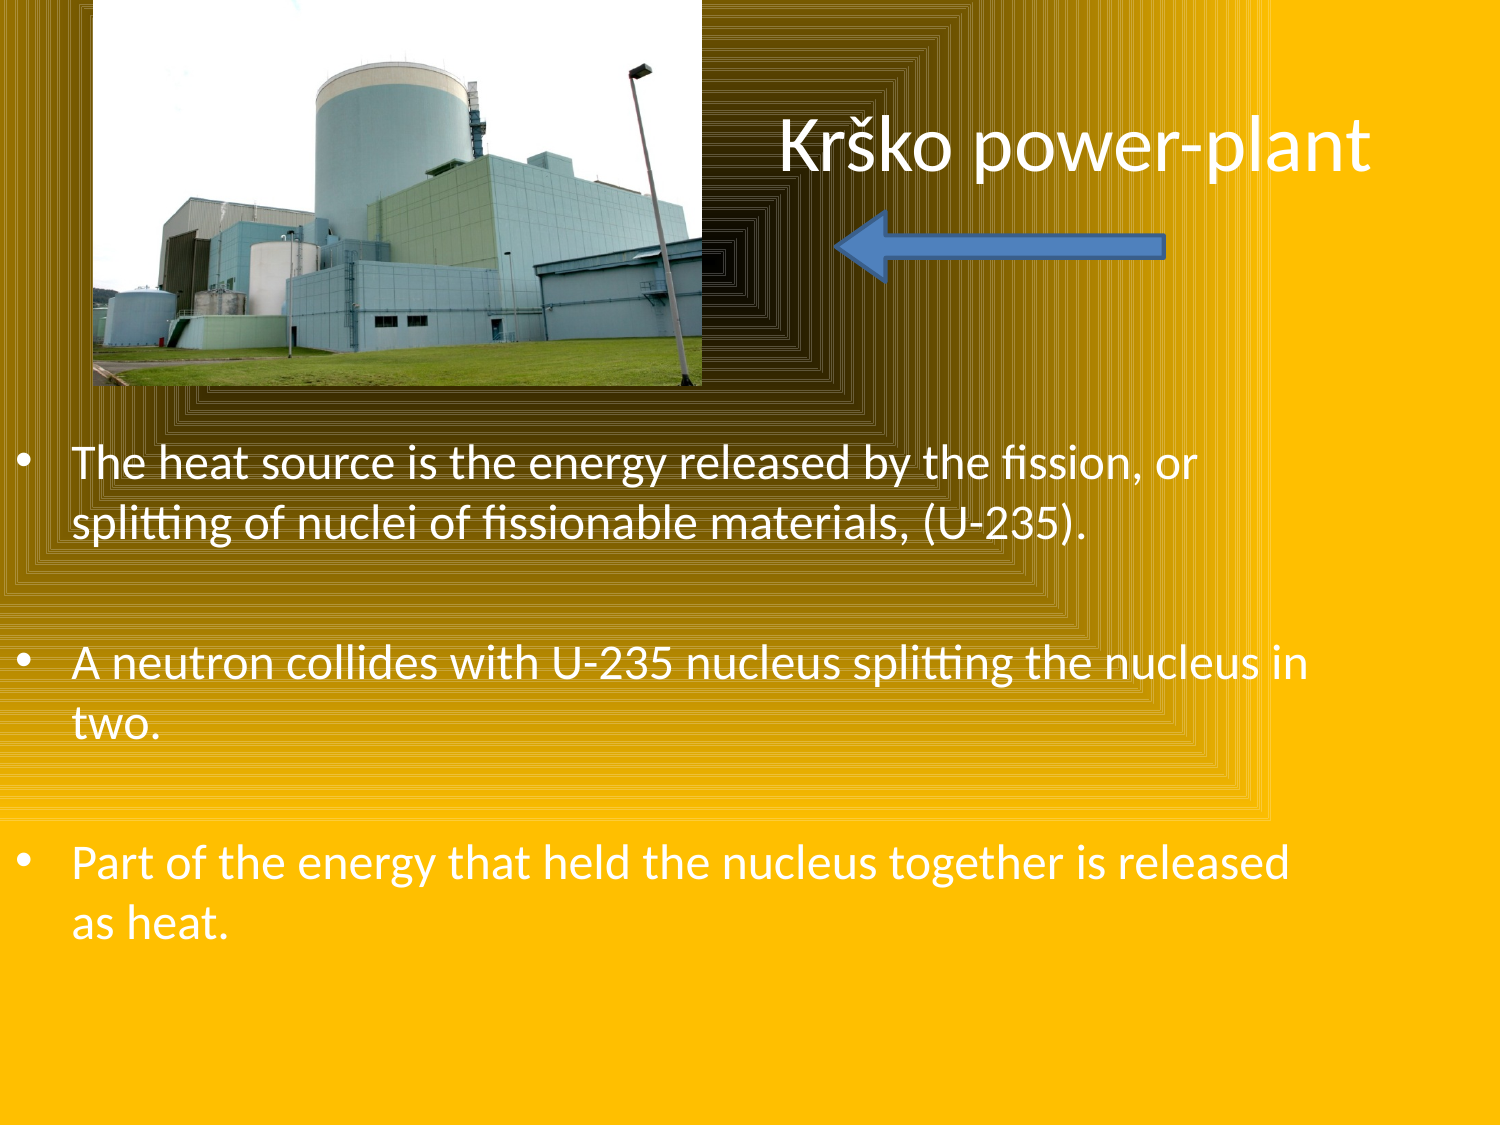

# Krško power-plant
The heat source is the energy released by the fission, or splitting of nuclei of fissionable materials, (U-235).
A neutron collides with U-235 nucleus splitting the nucleus in two.
Part of the energy that held the nucleus together is released as heat.